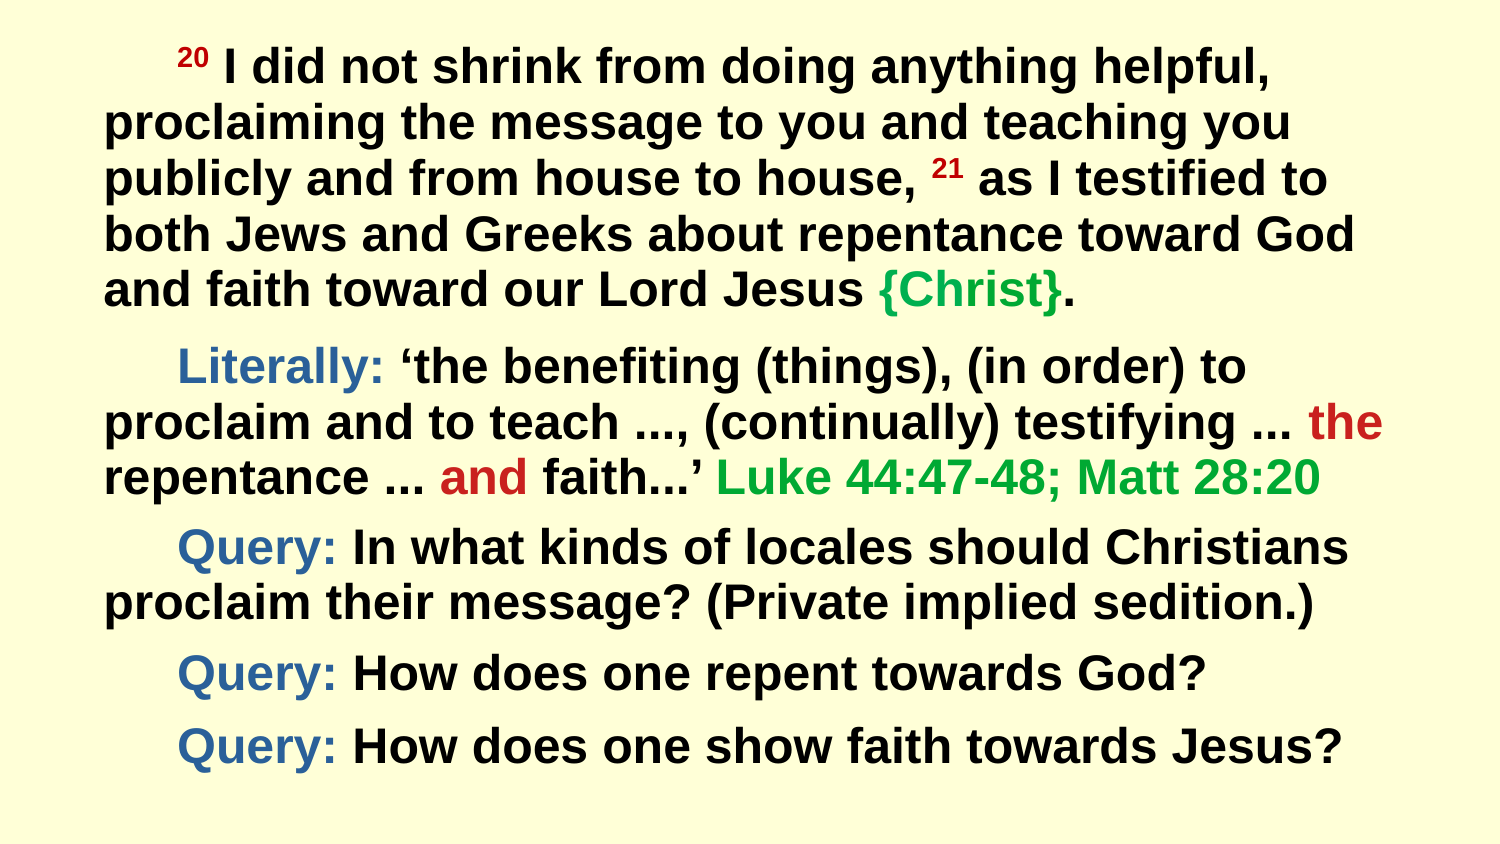

20 I did not shrink from doing anything helpful, proclaiming the message to you and teaching you publicly and from house to house, 21 as I testified to both Jews and Greeks about repentance toward God and faith toward our Lord Jesus {Christ}.
	Literally: ‘the benefiting (things), (in order) to proclaim and to teach ..., (continually) testifying ... the repentance ... and faith...’ Luke 44:47-48; Matt 28:20
	Query: In what kinds of locales should Christians proclaim their message? (Private implied sedition.)
	Query: How does one repent towards God?
	Query: How does one show faith towards Jesus?